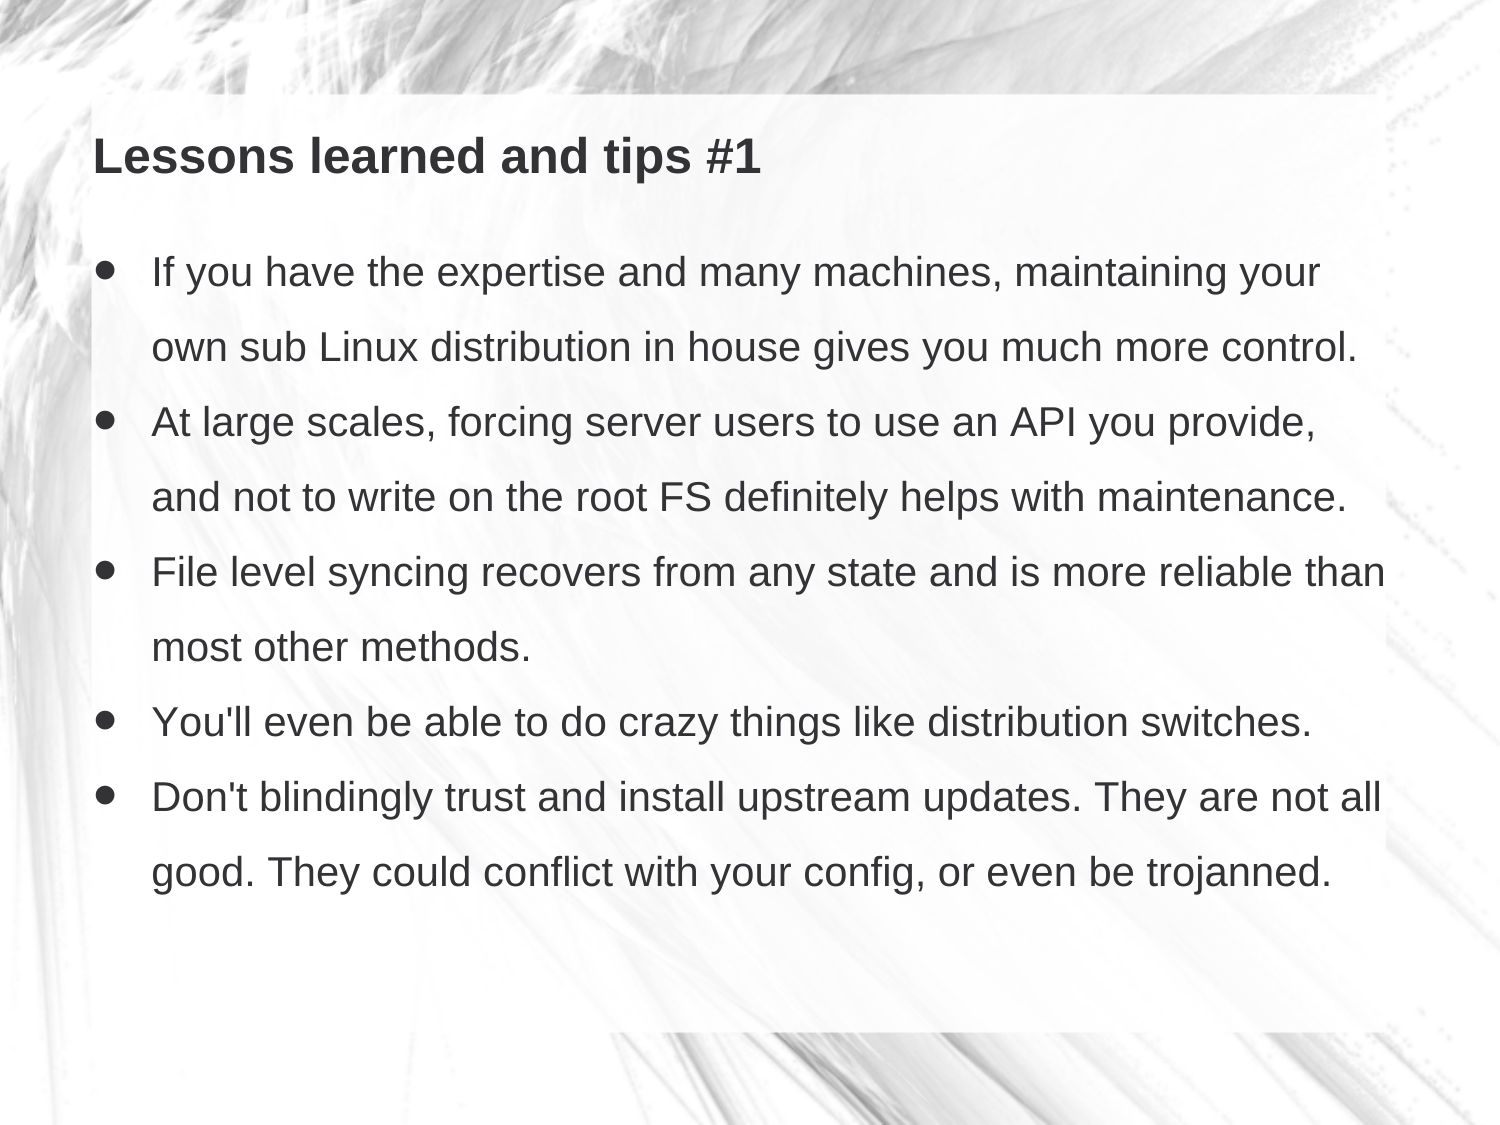

# Lessons learned and tips #1
If you have the expertise and many machines, maintaining your own sub Linux distribution in house gives you much more control.
At large scales, forcing server users to use an API you provide, and not to write on the root FS definitely helps with maintenance.
File level syncing recovers from any state and is more reliable than most other methods.
You'll even be able to do crazy things like distribution switches.
Don't blindingly trust and install upstream updates. They are not all good. They could conflict with your config, or even be trojanned.